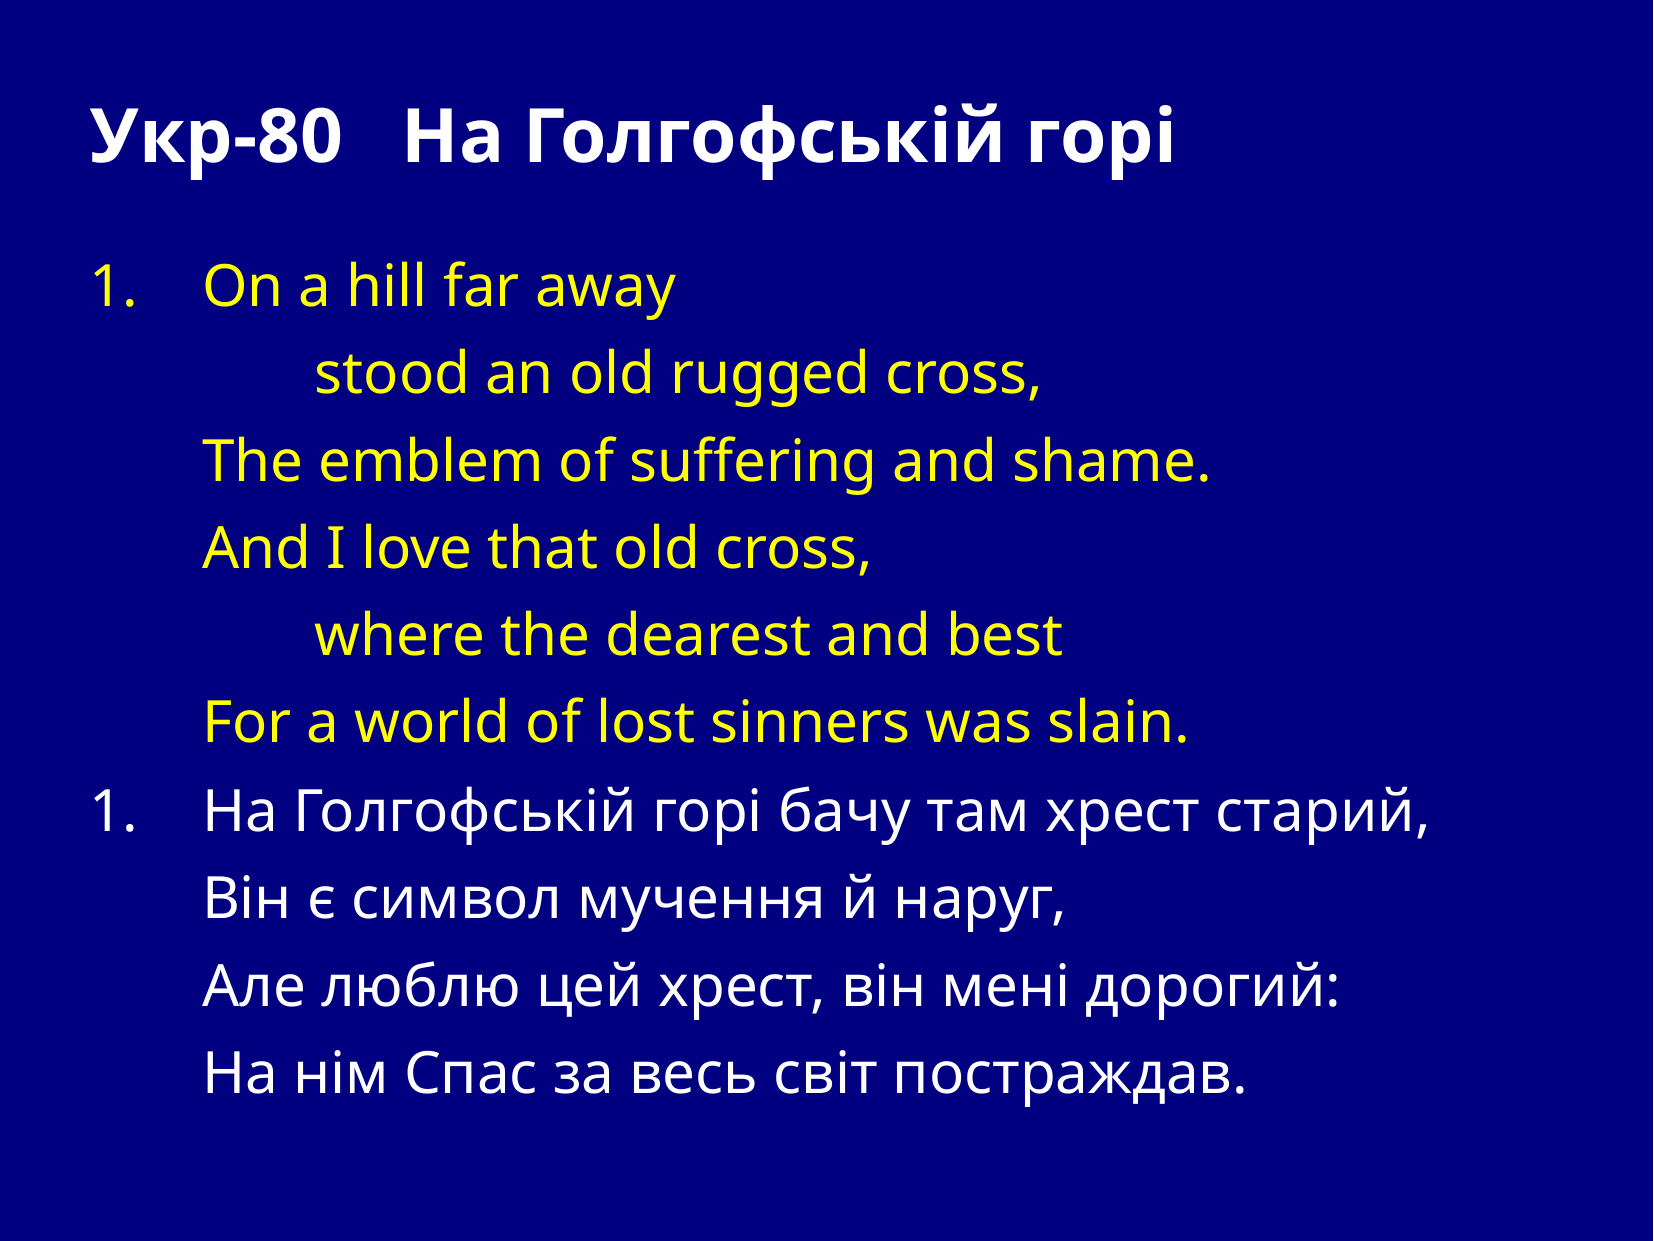

Укр-80 На Голгофській горі
1.	On a hill far away
		stood an old rugged cross,
	The emblem of suffering and shame.
	And I love that old cross,
		where the dearest and best
	For a world of lost sinners was slain.
1.	На Голгофській горі бачу там хрест старий,
	Він є символ мучення й наруг,
	Але люблю цей хрест, він мені дорогий:
	На нім Спас за весь світ постраждав.